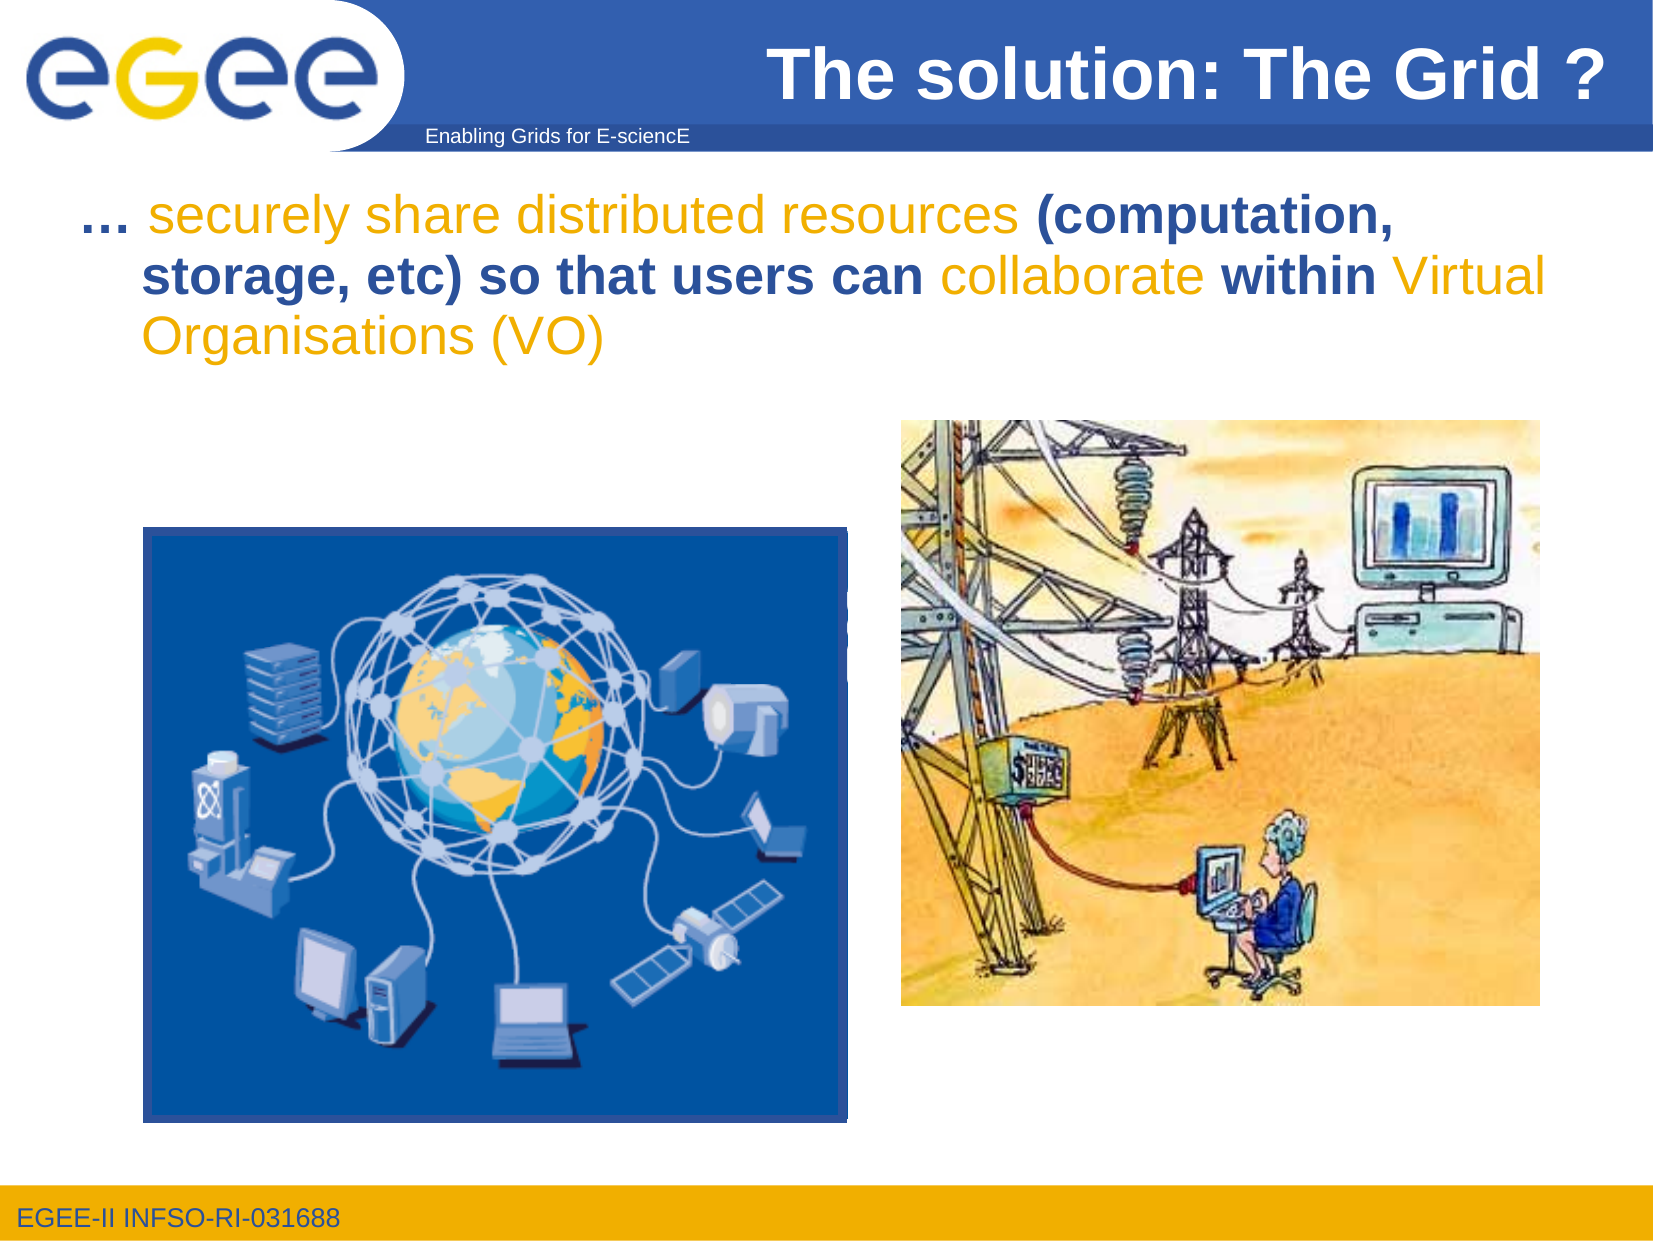

# The solution: The Grid ?
… securely share distributed resources (computation, storage, etc) so that users can collaborate within Virtual Organisations (VO)